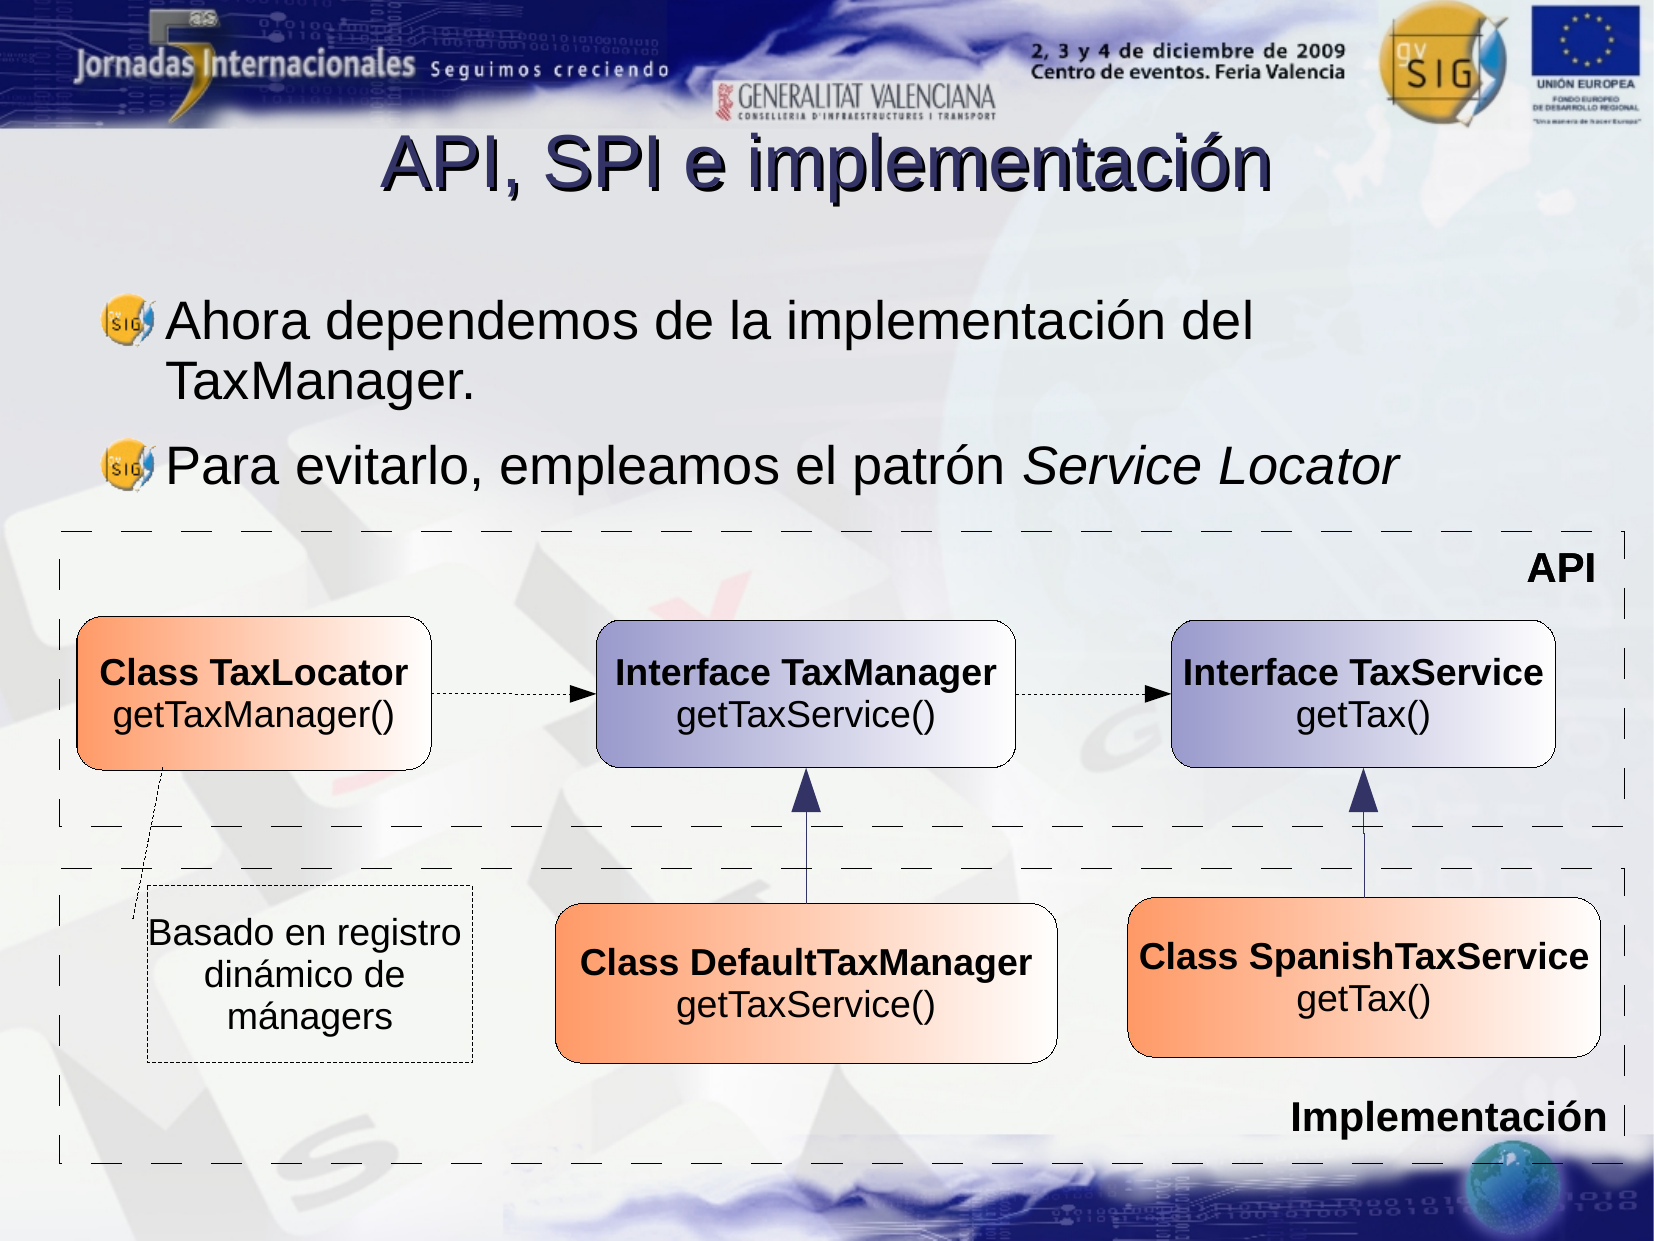

# API, SPI e implementación
Ahora dependemos de la implementación del TaxManager.
Para evitarlo, empleamos el patrón Service Locator
API
API
Class TaxLocator
getTaxManager()
Interface TaxManager
getTaxService()
Interface TaxService
getTax()
Basado en registro
dinámico de
mánagers
Class SpanishTaxService
getTax()
Class DefaultTaxManager
getTaxService()
Implementación